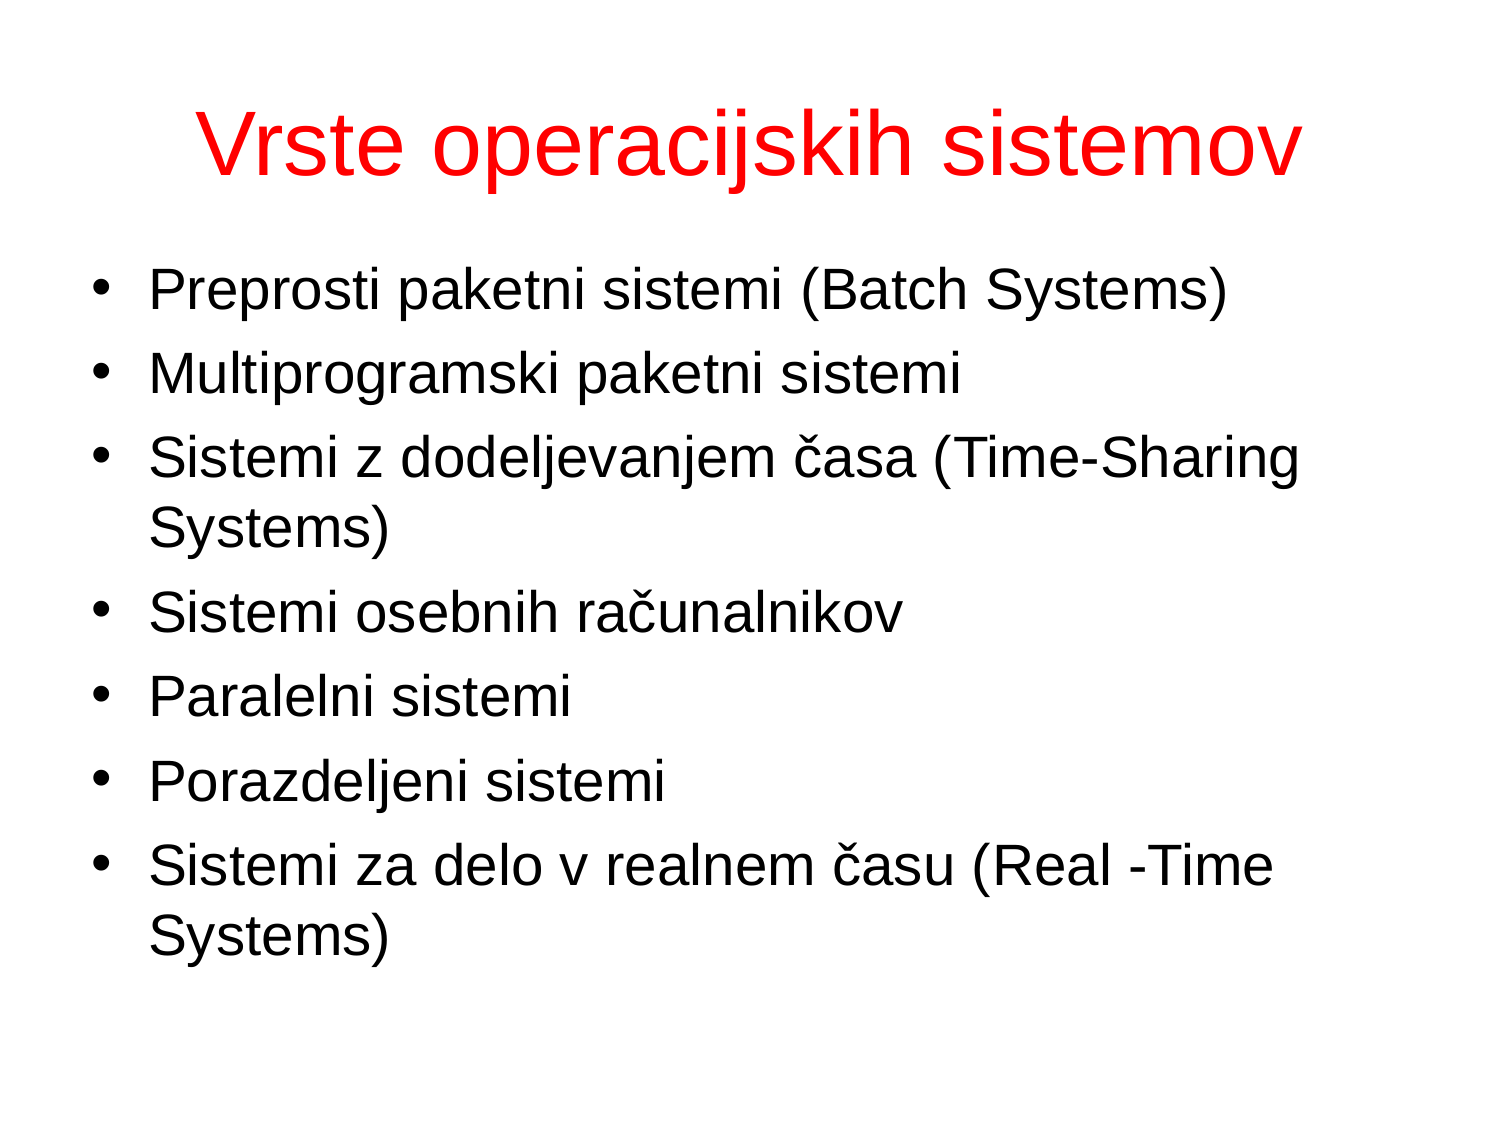

# Vrste operacijskih sistemov
Preprosti paketni sistemi (Batch Systems)
Multiprogramski paketni sistemi
Sistemi z dodeljevanjem časa (Time-Sharing Systems)
Sistemi osebnih računalnikov
Paralelni sistemi
Porazdeljeni sistemi
Sistemi za delo v realnem času (Real -Time Systems)